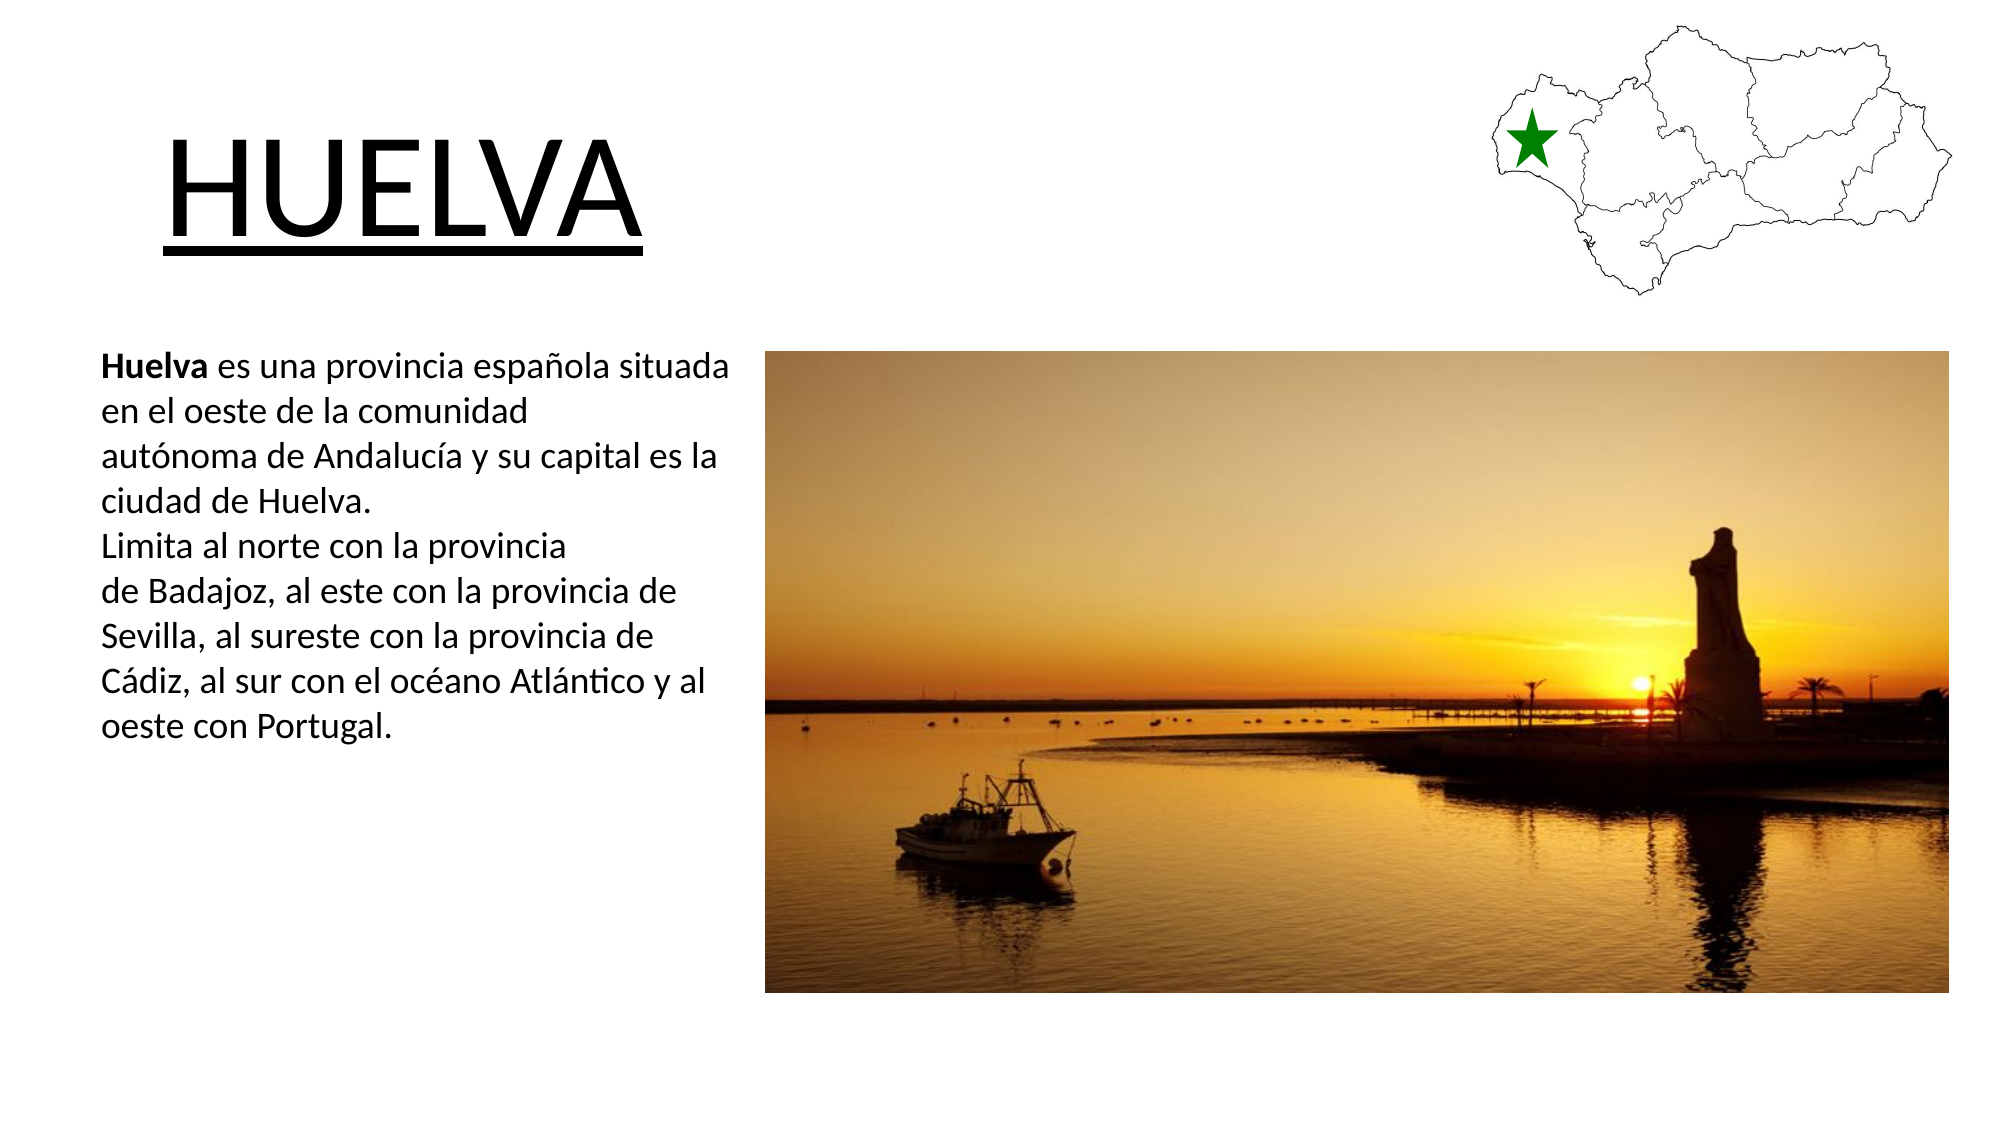

HUELVA
Huelva es una provincia española situada en el oeste de la comunidad autónoma de Andalucía y su capital es la ciudad de Huelva.
Limita al norte con la provincia de Badajoz, al este con la provincia de Sevilla, al sureste con la provincia de Cádiz, al sur con el océano Atlántico y al oeste con Portugal.